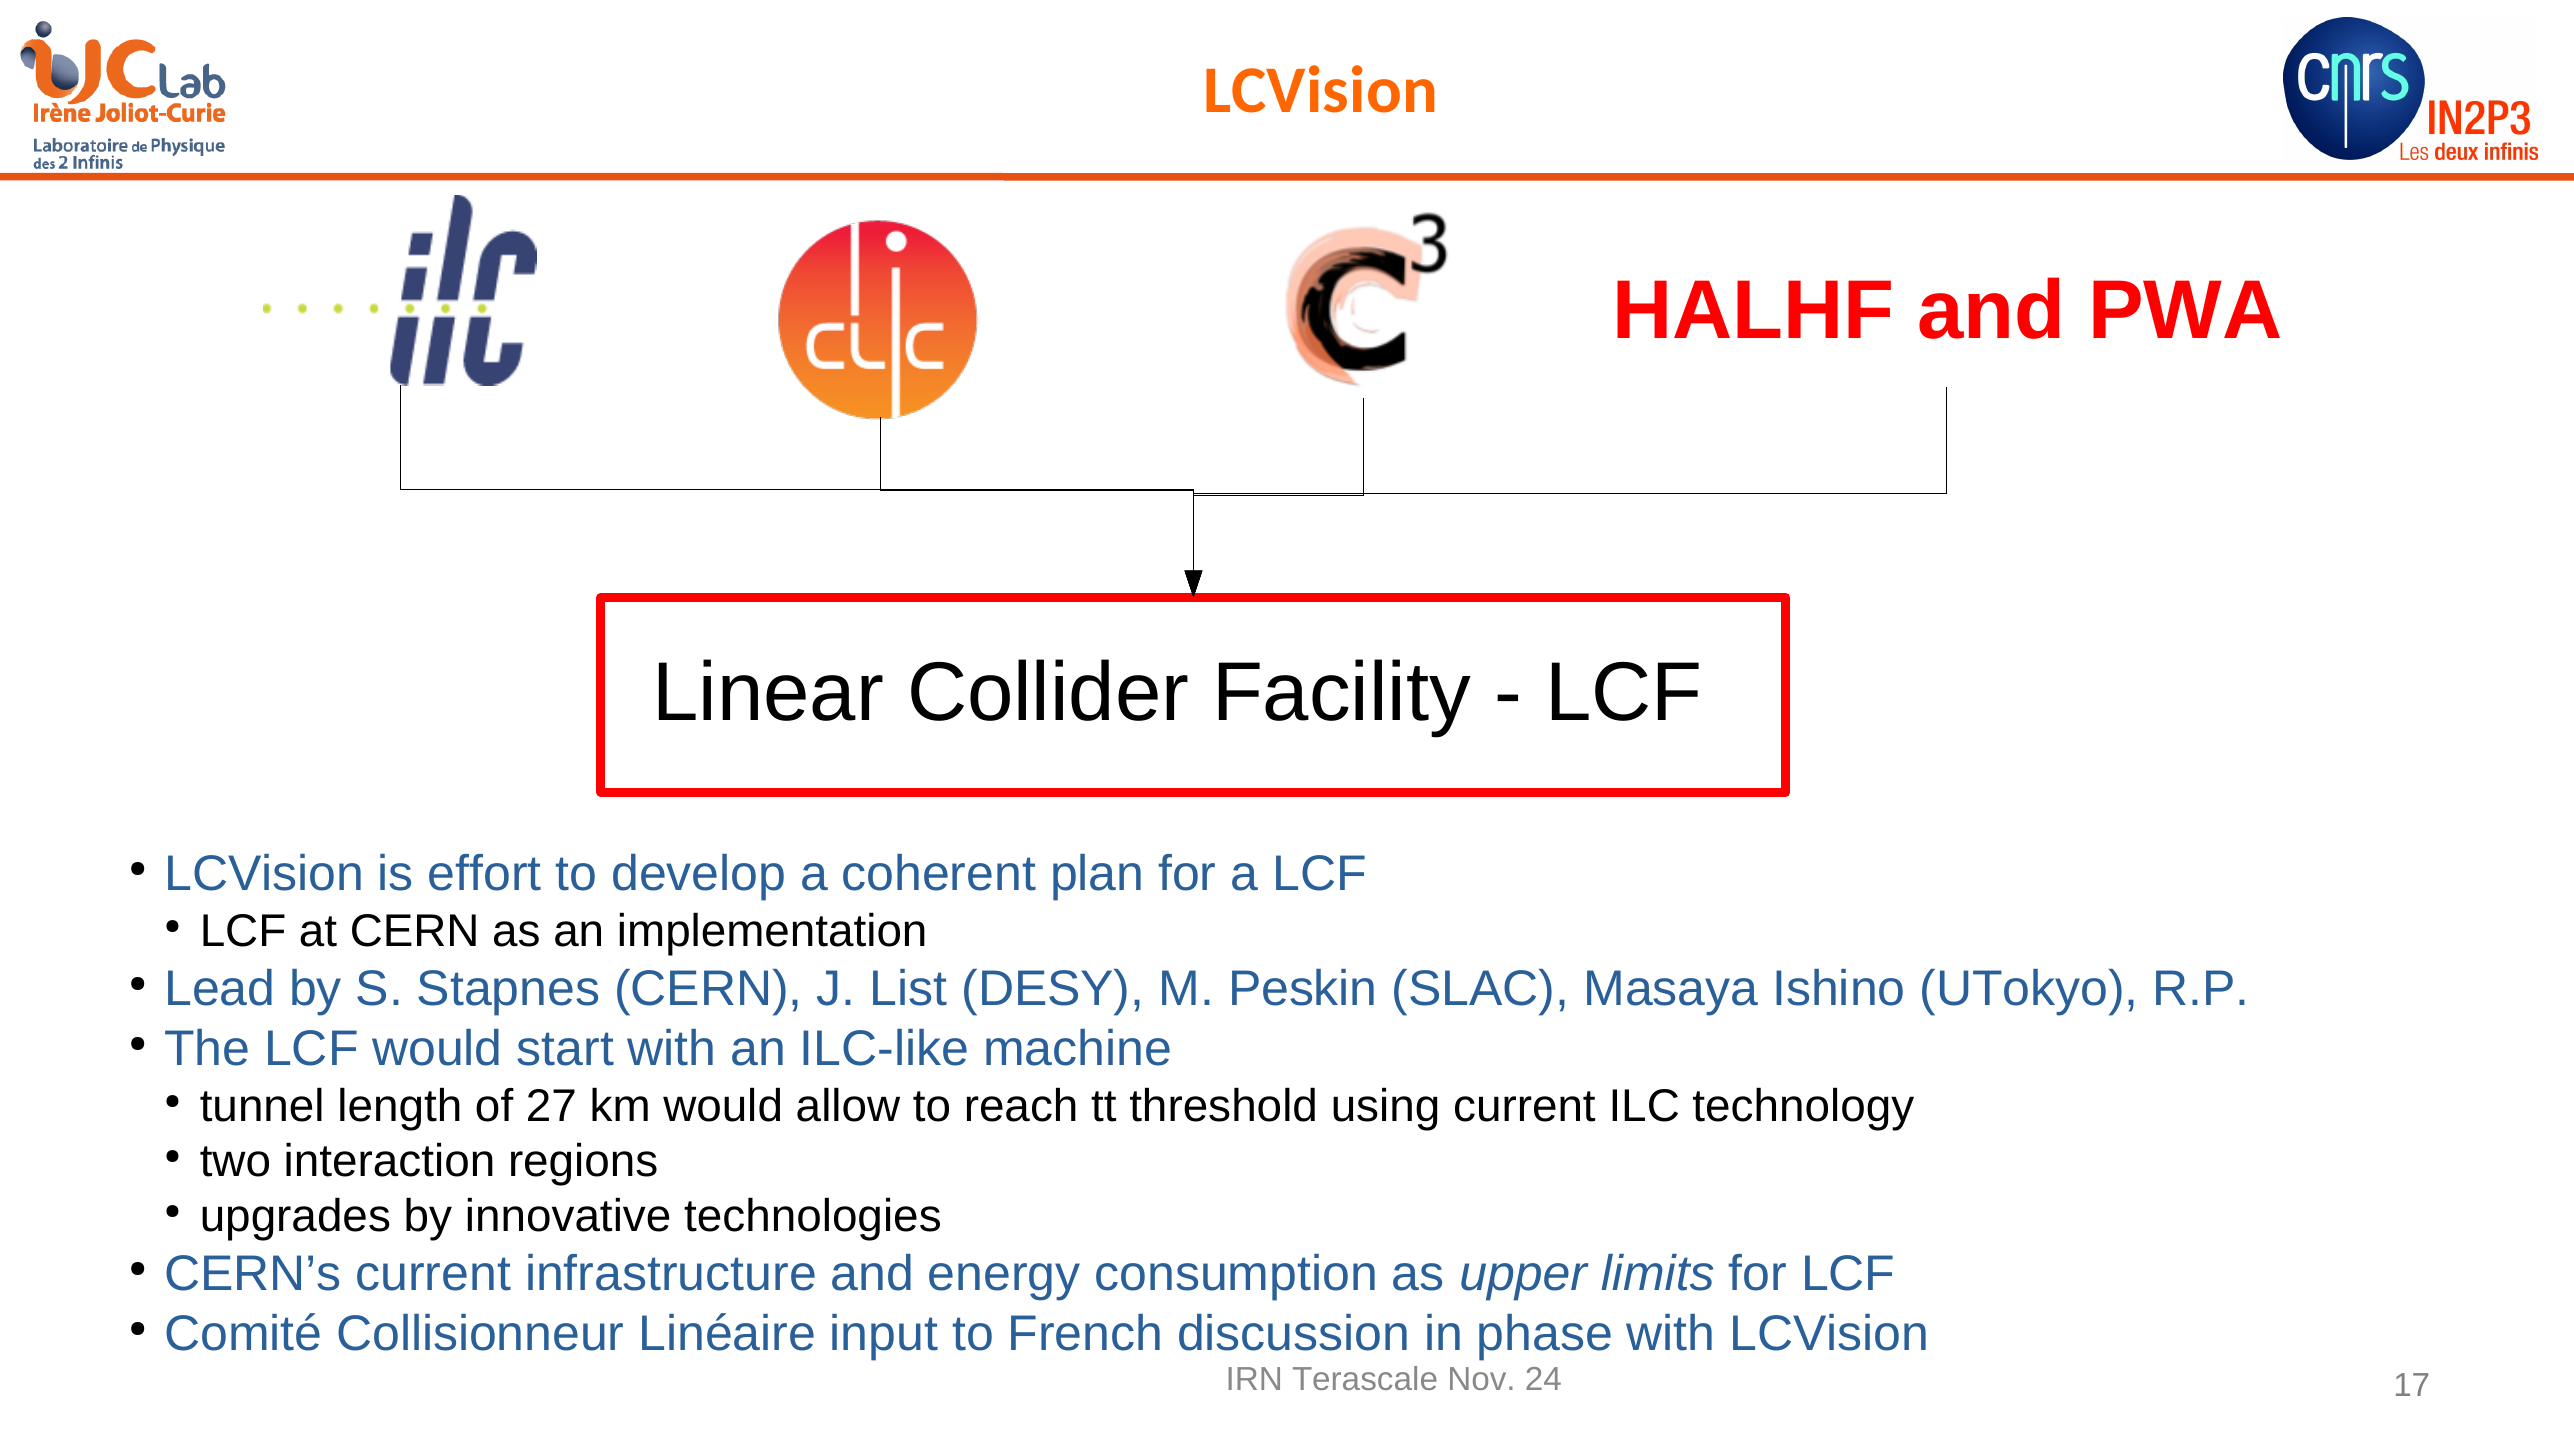

# LCVision
HALHF and PWA
Linear Collider Facility - LCF
LCVision is effort to develop a coherent plan for a LCF
LCF at CERN as an implementation
Lead by S. Stapnes (CERN), J. List (DESY), M. Peskin (SLAC), Masaya Ishino (UTokyo), R.P.
The LCF would start with an ILC-like machine
tunnel length of 27 km would allow to reach tt threshold using current ILC technology
two interaction regions
upgrades by innovative technologies
CERN’s current infrastructure and energy consumption as upper limits for LCF
Comité Collisionneur Linéaire input to French discussion in phase with LCVision
17